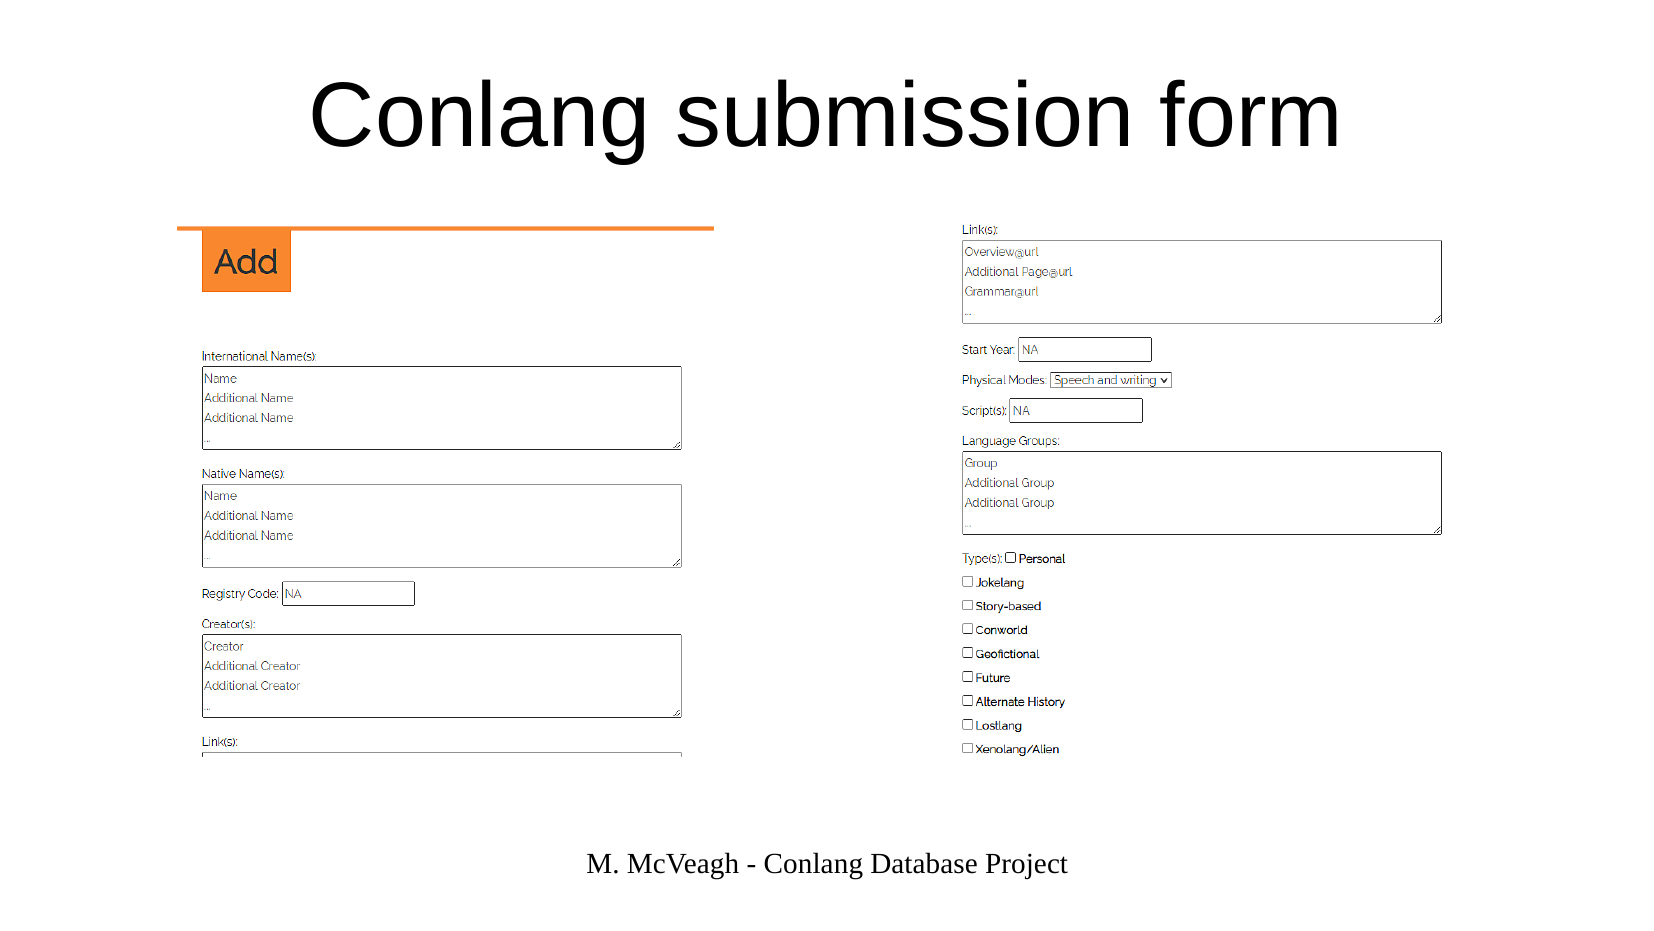

# Conlang submission form
M. McVeagh - Conlang Database Project